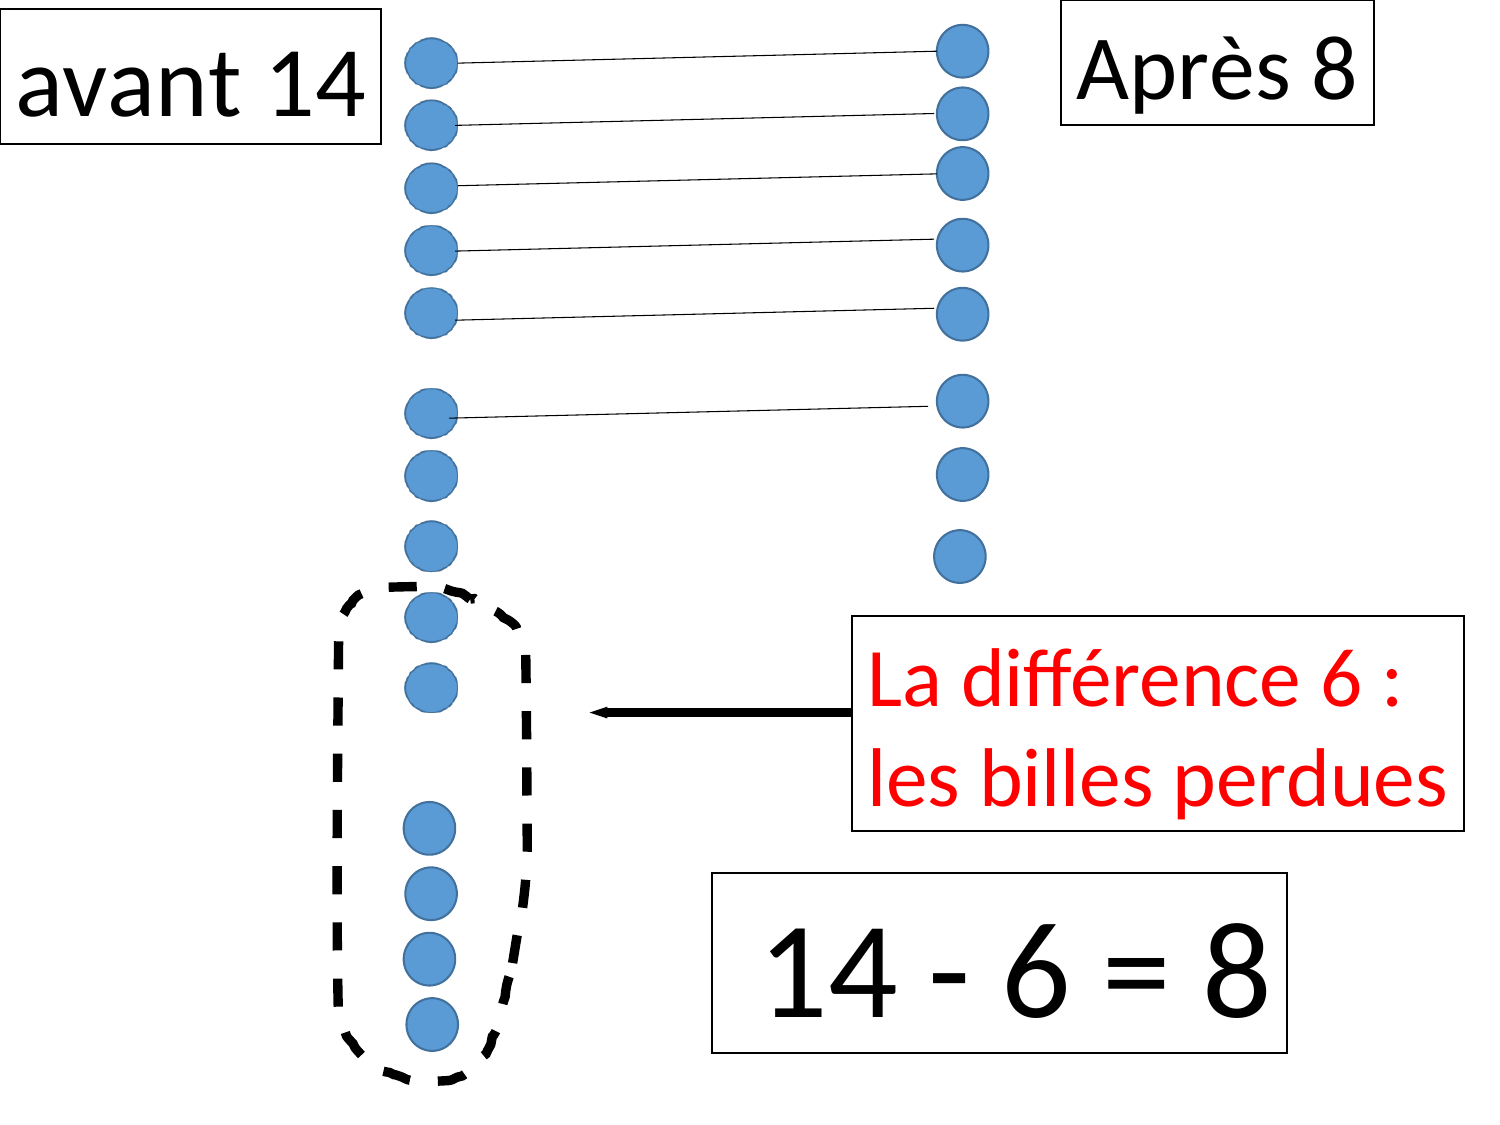

Après 8
avant 14
La différence 6 :
les billes perdues
 14 - 6 = 8